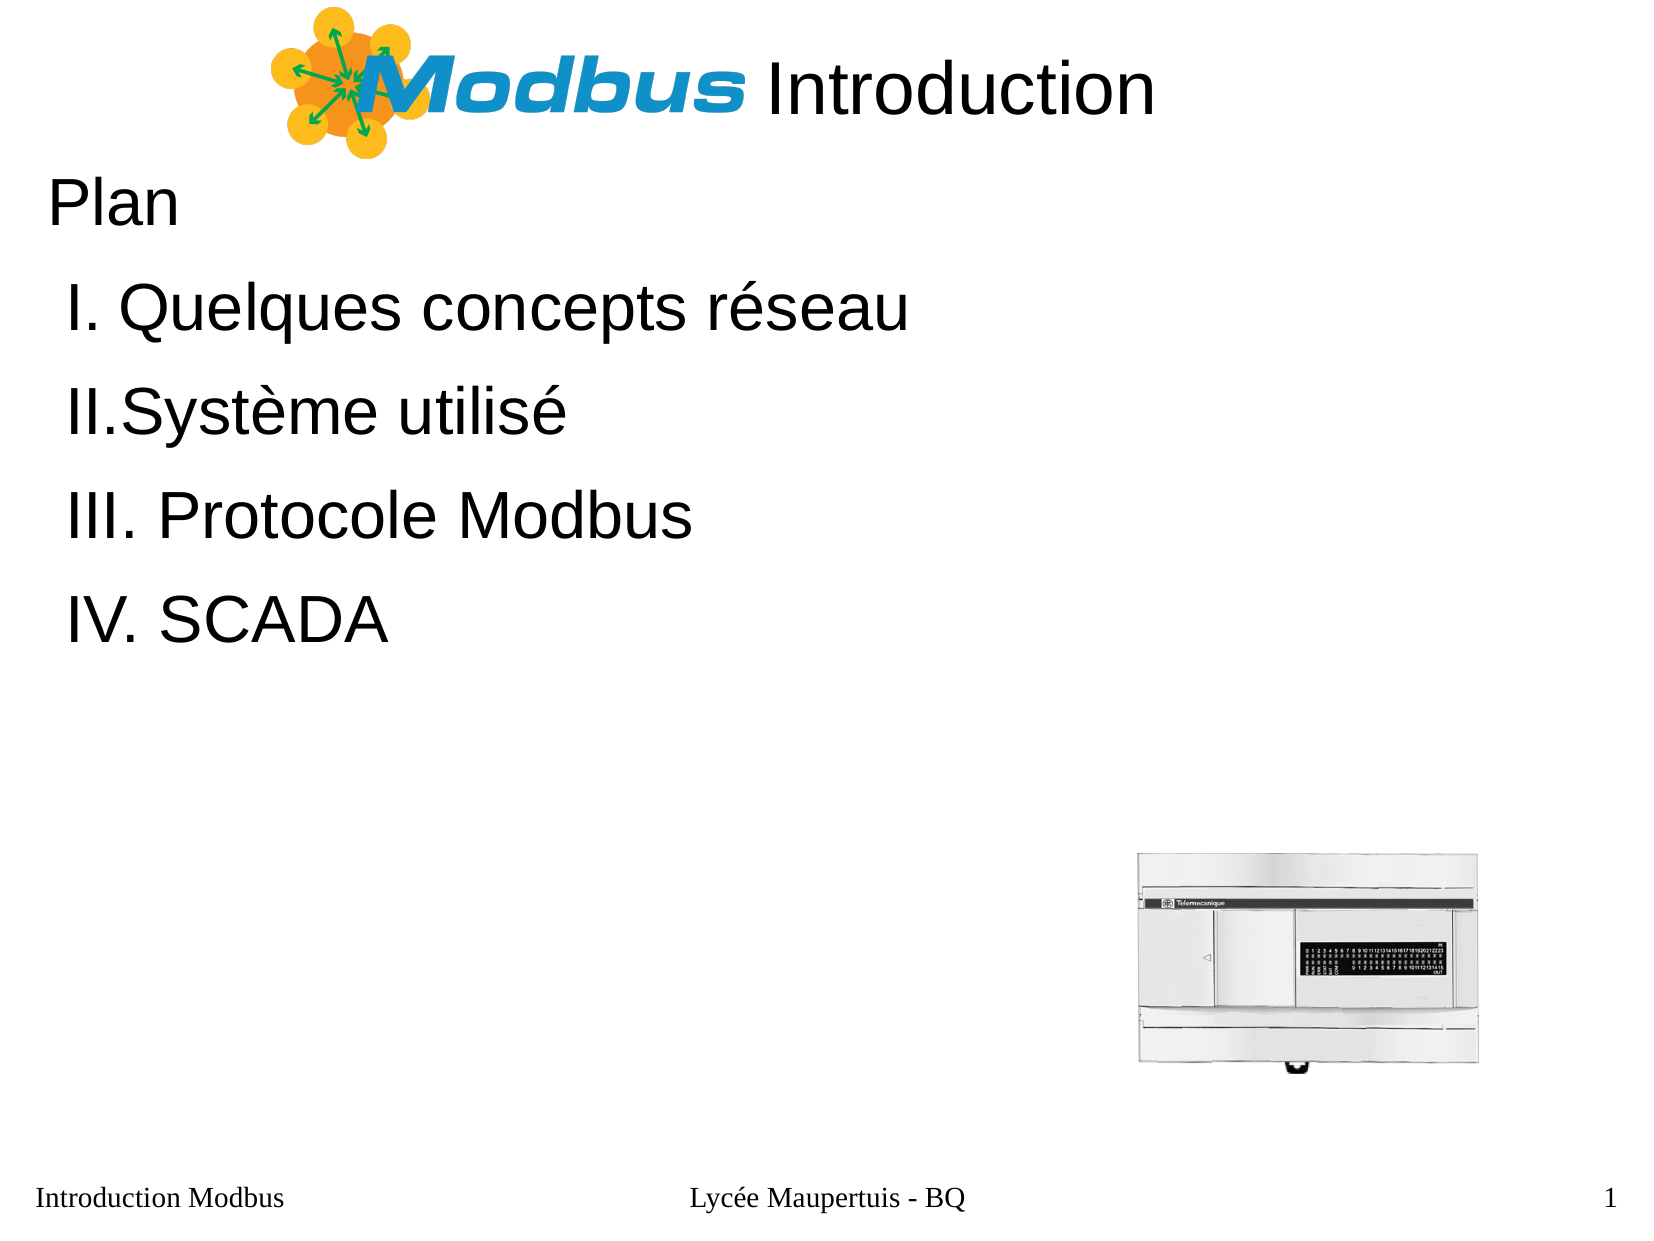

# Introduction
Plan
Quelques concepts réseau
Système utilisé
 Protocole Modbus
 SCADA
Introduction Modbus
Lycée Maupertuis - BQ
1